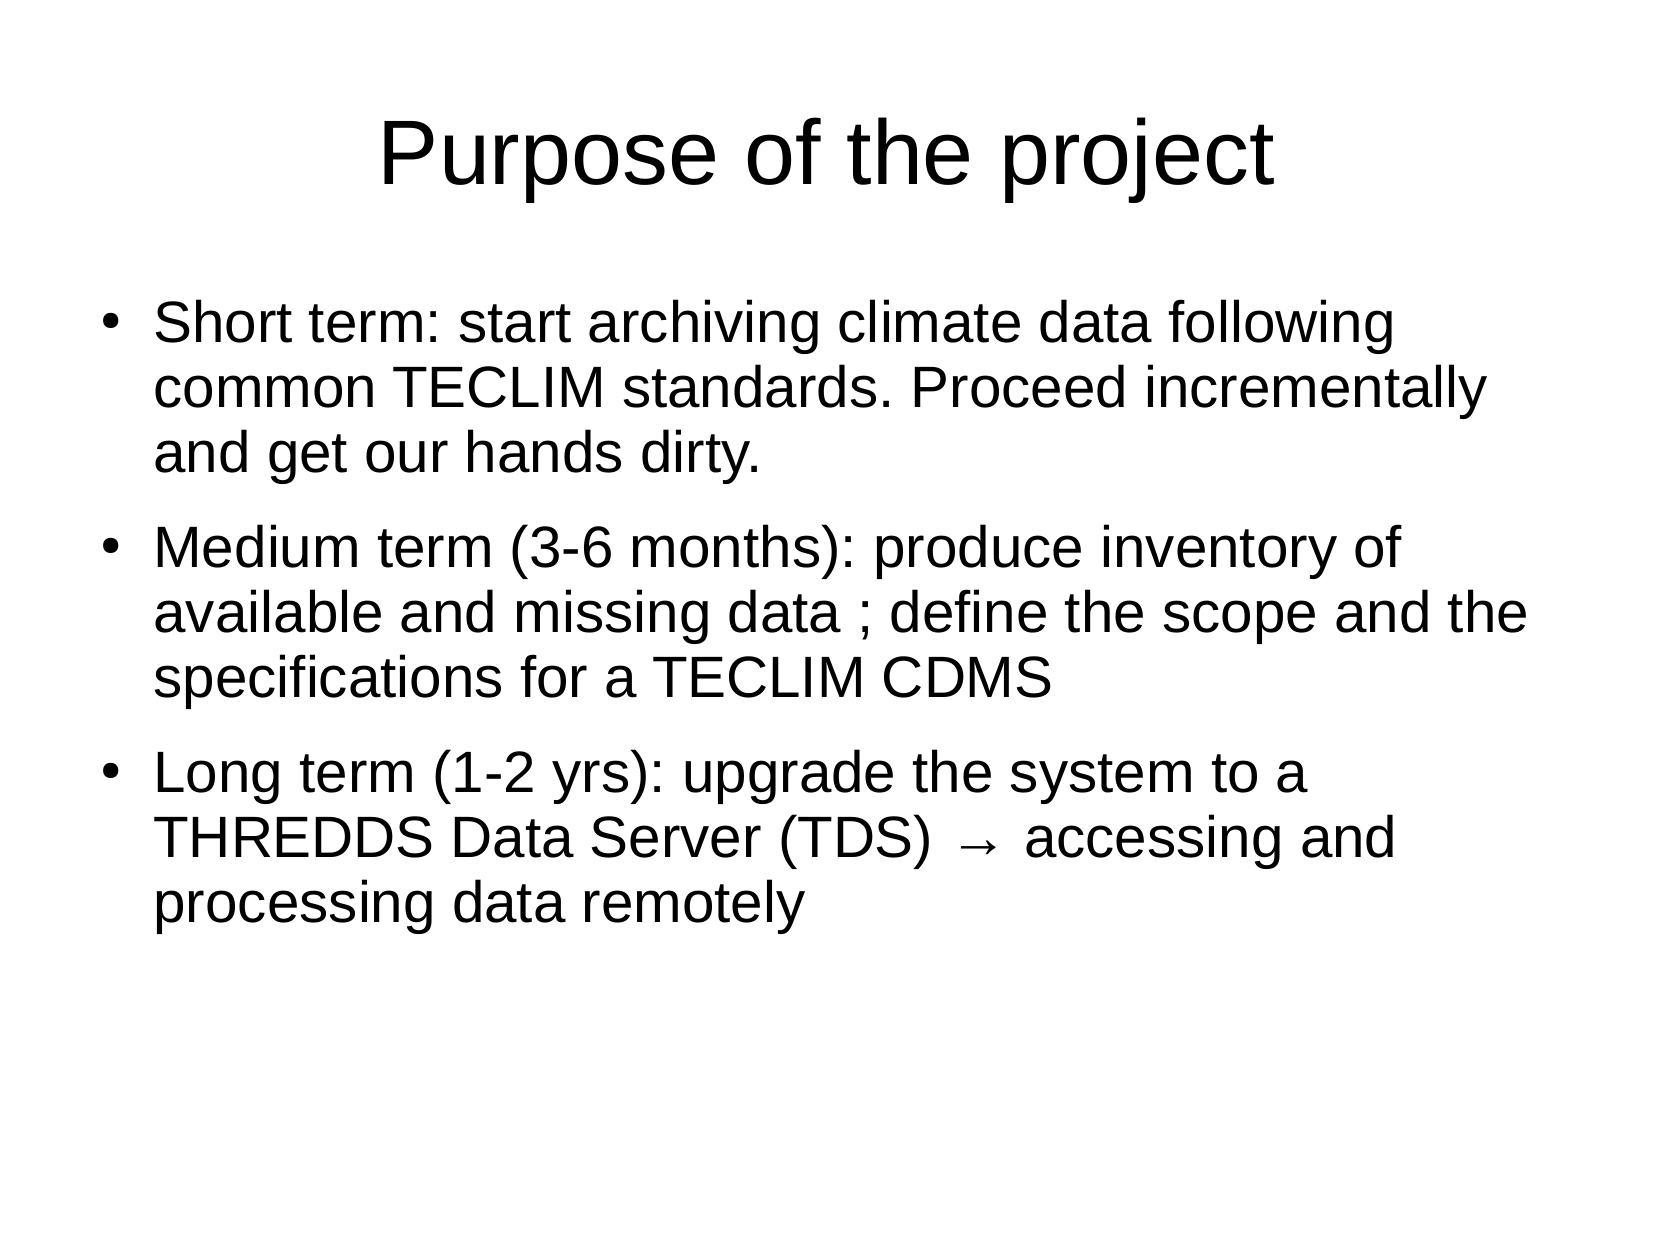

# Purpose of the project
Short term: start archiving climate data following common TECLIM standards. Proceed incrementally and get our hands dirty.
Medium term (3-6 months): produce inventory of available and missing data ; define the scope and the specifications for a TECLIM CDMS
Long term (1-2 yrs): upgrade the system to a THREDDS Data Server (TDS) → accessing and processing data remotely